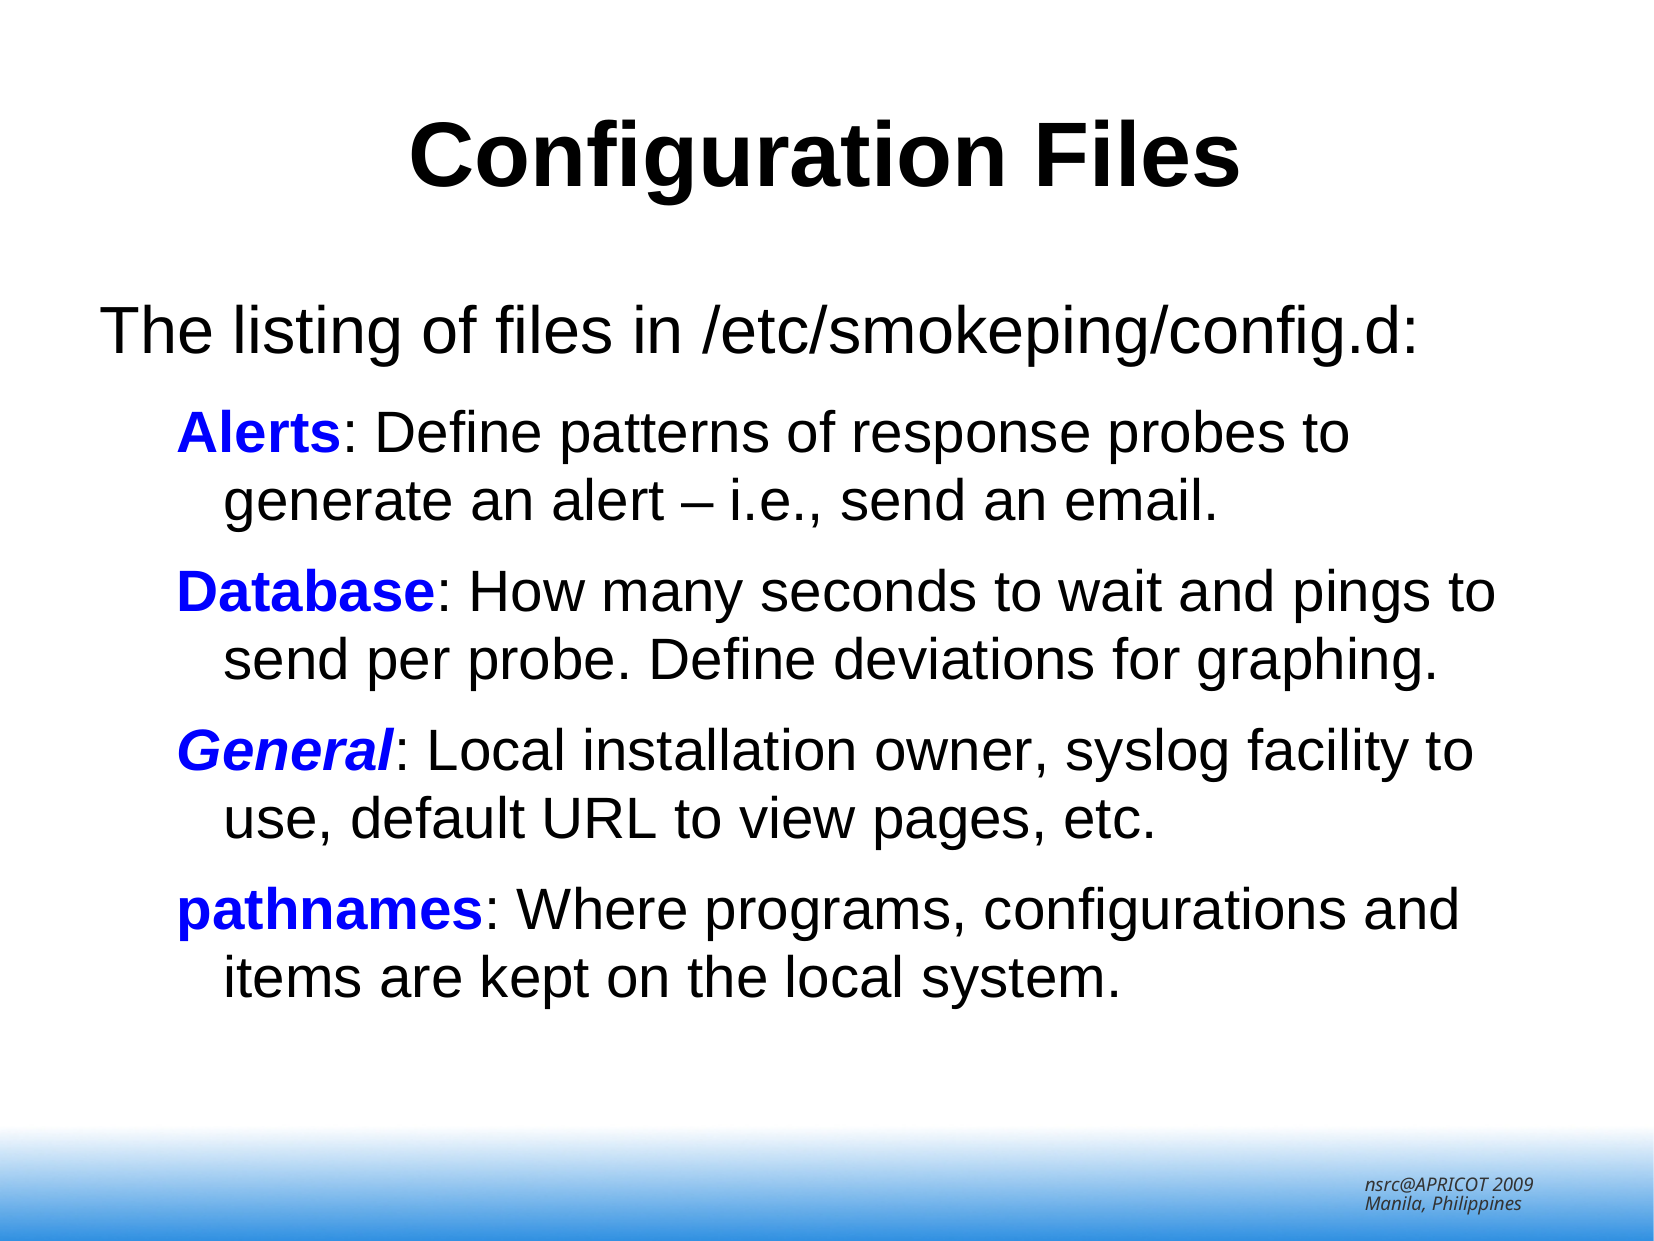

# Configuration Files
The listing of files in /etc/smokeping/config.d:
Alerts: Define patterns of response probes to generate an alert – i.e., send an email.
Database: How many seconds to wait and pings to send per probe. Define deviations for graphing.
General: Local installation owner, syslog facility to use, default URL to view pages, etc.
pathnames: Where programs, configurations and items are kept on the local system.